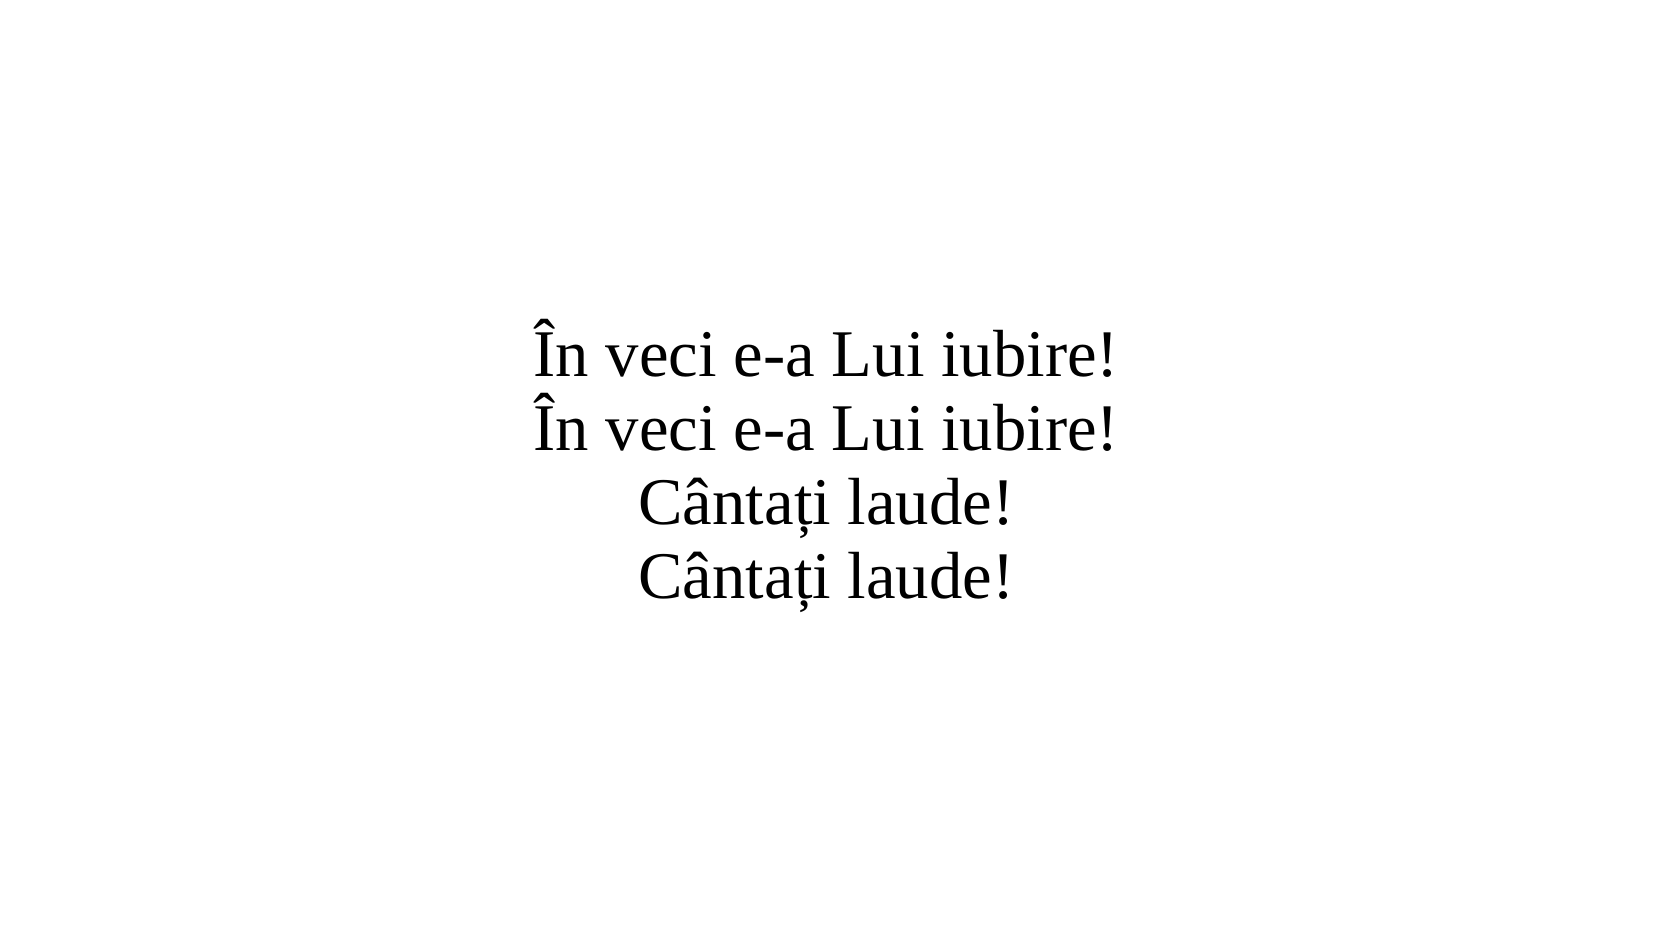

# În veci e-a Lui iubire!
În veci e-a Lui iubire!
Cântați laude!
Cântați laude!